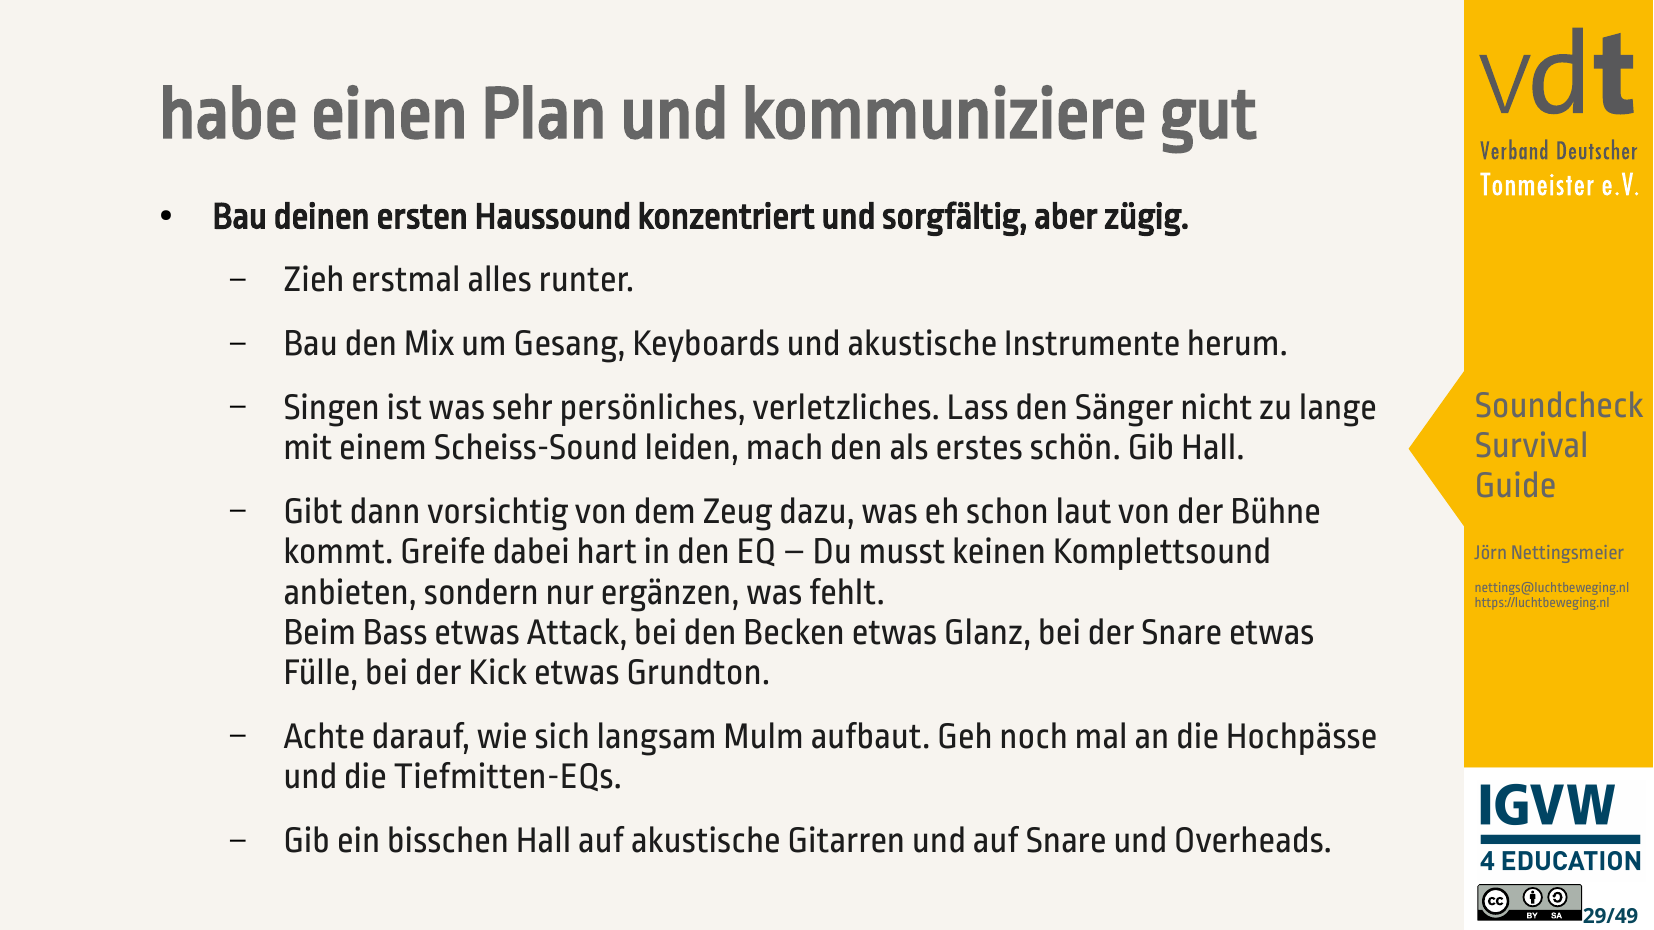

# habe einen Plan und kommuniziere gut
Bau deinen ersten Haussound konzentriert und sorgfältig, aber zügig.
Zieh erstmal alles runter.
Bau den Mix um Gesang, Keyboards und akustische Instrumente herum.
Singen ist was sehr persönliches, verletzliches. Lass den Sänger nicht zu lange mit einem Scheiss-Sound leiden, mach den als erstes schön. Gib Hall.
Gibt dann vorsichtig von dem Zeug dazu, was eh schon laut von der Bühne kommt. Greife dabei hart in den EQ – Du musst keinen Komplettsound anbieten, sondern nur ergänzen, was fehlt.
Beim Bass etwas Attack, bei den Becken etwas Glanz, bei der Snare etwas Fülle, bei der Kick etwas Grundton.
Achte darauf, wie sich langsam Mulm aufbaut. Geh noch mal an die Hochpässe und die Tiefmitten-EQs.
Gib ein bisschen Hall auf akustische Gitarren und auf Snare und Overheads.